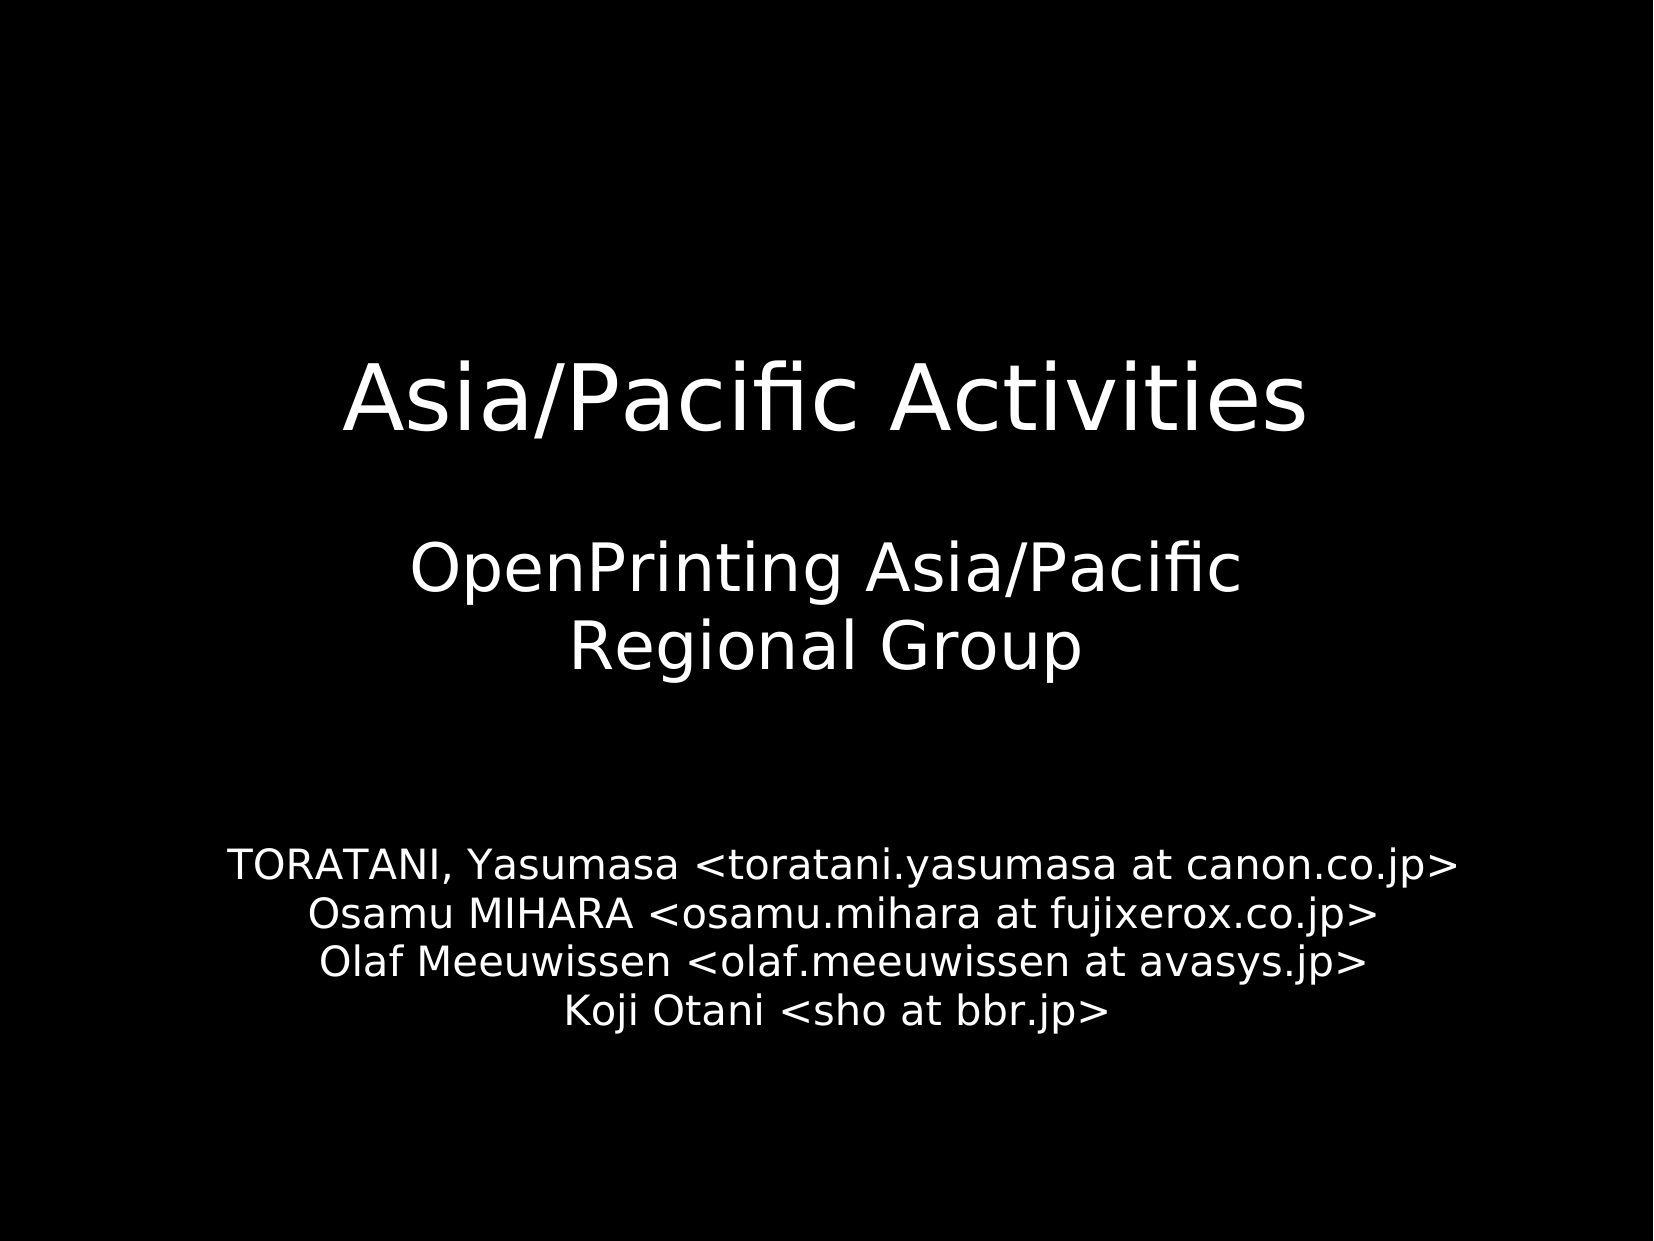

# Asia/Pacific Activities
OpenPrinting Asia/Pacific
Regional Group
TORATANI, Yasumasa <toratani.yasumasa at canon.co.jp>
Osamu MIHARA <osamu.mihara at fujixerox.co.jp>
Olaf Meeuwissen <olaf.meeuwissen at avasys.jp>
Koji Otani <sho at bbr.jp>